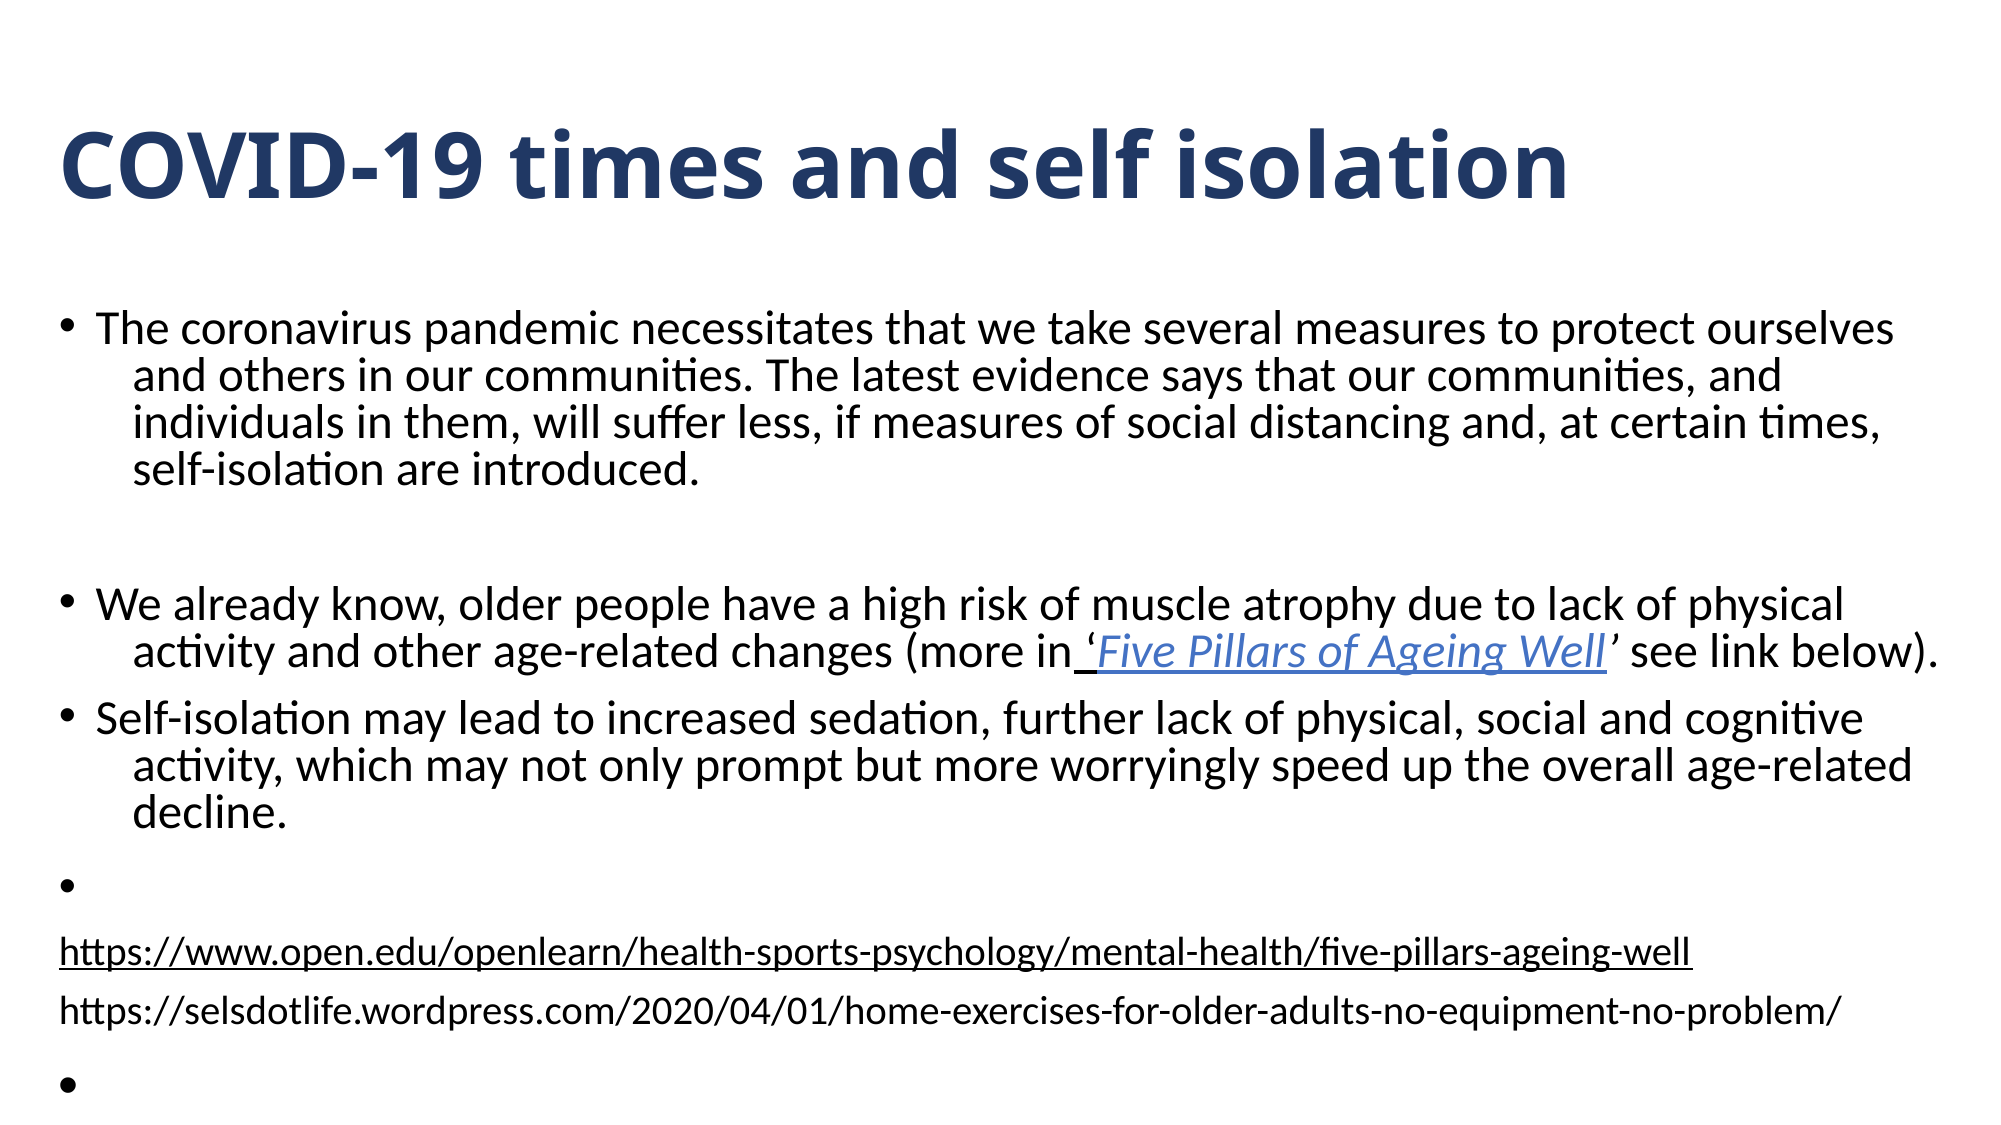

# COVID-19 times and self isolation
The coronavirus pandemic necessitates that we take several measures to protect ourselves and others in our communities. The latest evidence says that our communities, and individuals in them, will suffer less, if measures of social distancing and, at certain times, self-isolation are introduced.
We already know, older people have a high risk of muscle atrophy due to lack of physical activity and other age-related changes (more in ‘Five Pillars of Ageing Well’ see link below).
Self-isolation may lead to increased sedation, further lack of physical, social and cognitive activity, which may not only prompt but more worryingly speed up the overall age-related decline.
https://www.open.edu/openlearn/health-sports-psychology/mental-health/five-pillars-ageing-well
https://selsdotlife.wordpress.com/2020/04/01/home-exercises-for-older-adults-no-equipment-no-problem/